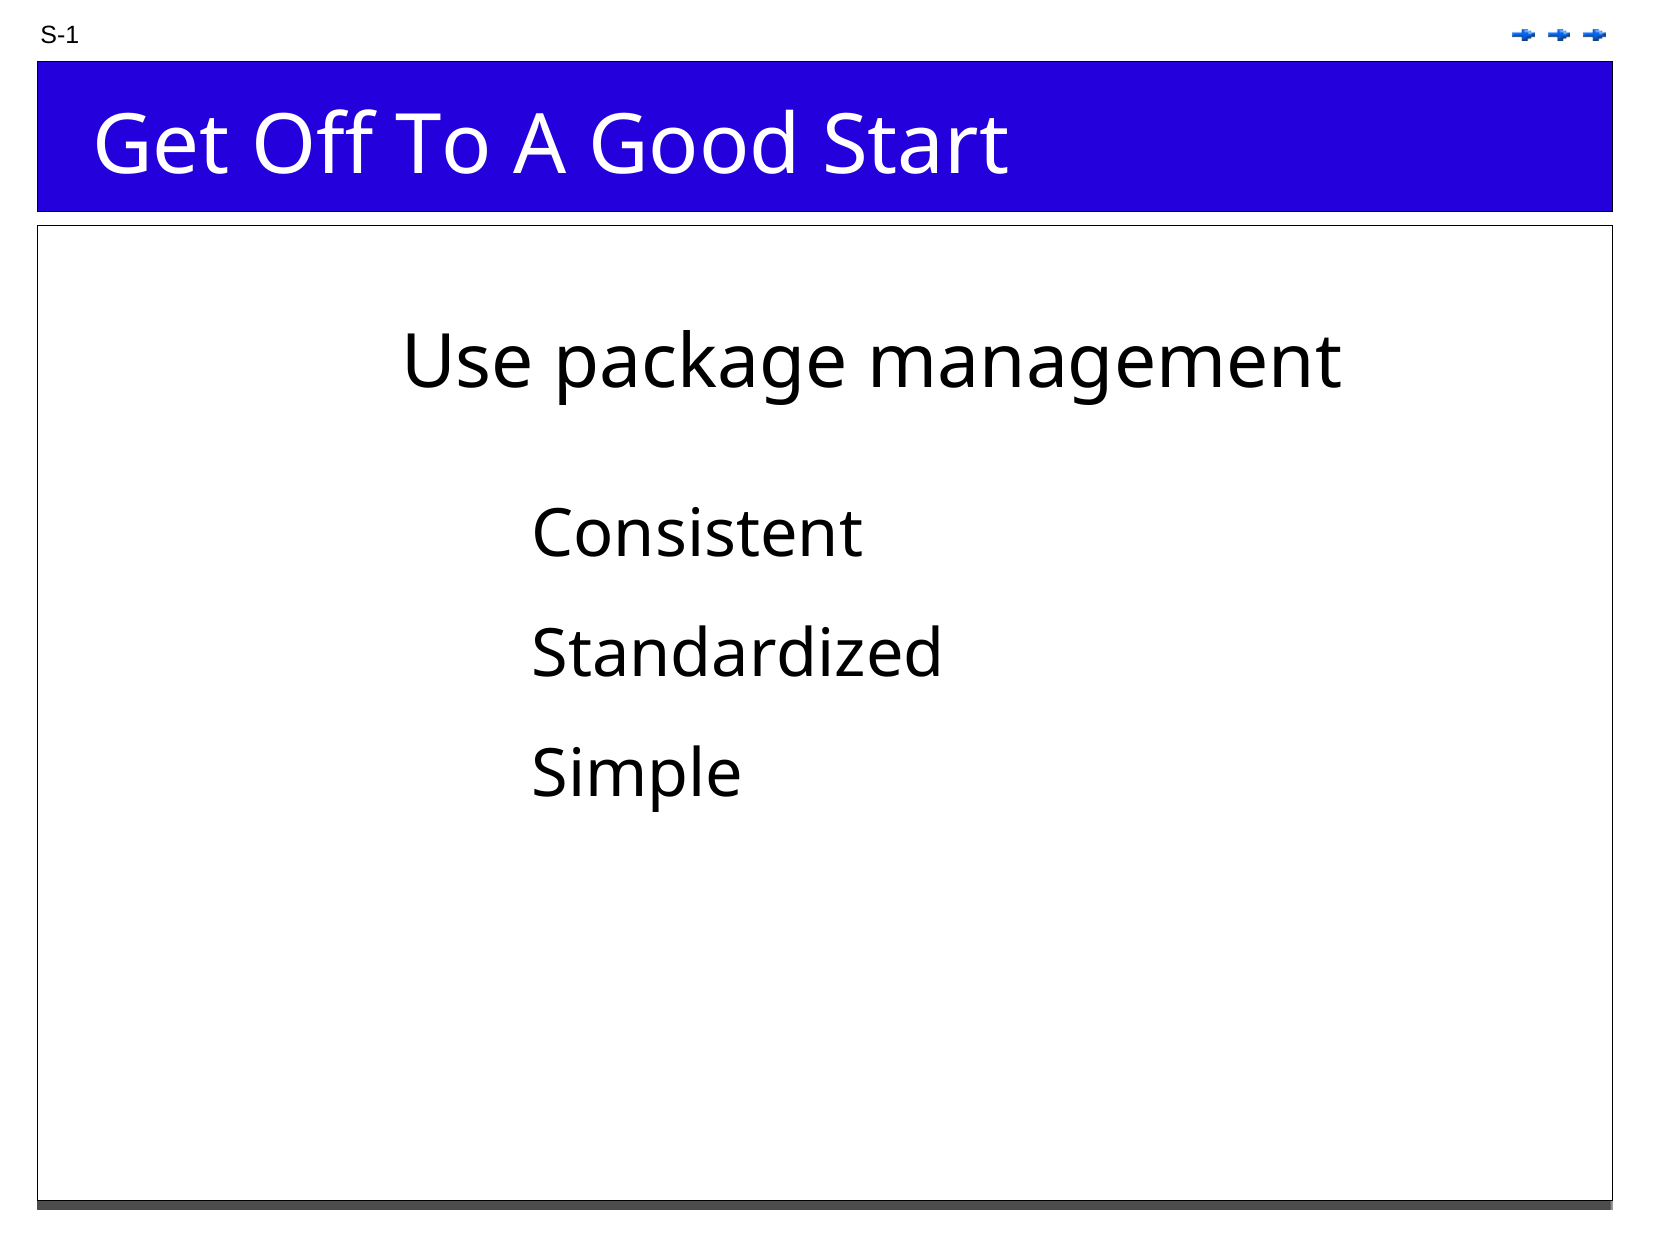

S-1
Get Off To A Good Start
Use package management
# Consistent
Standardized
Simple